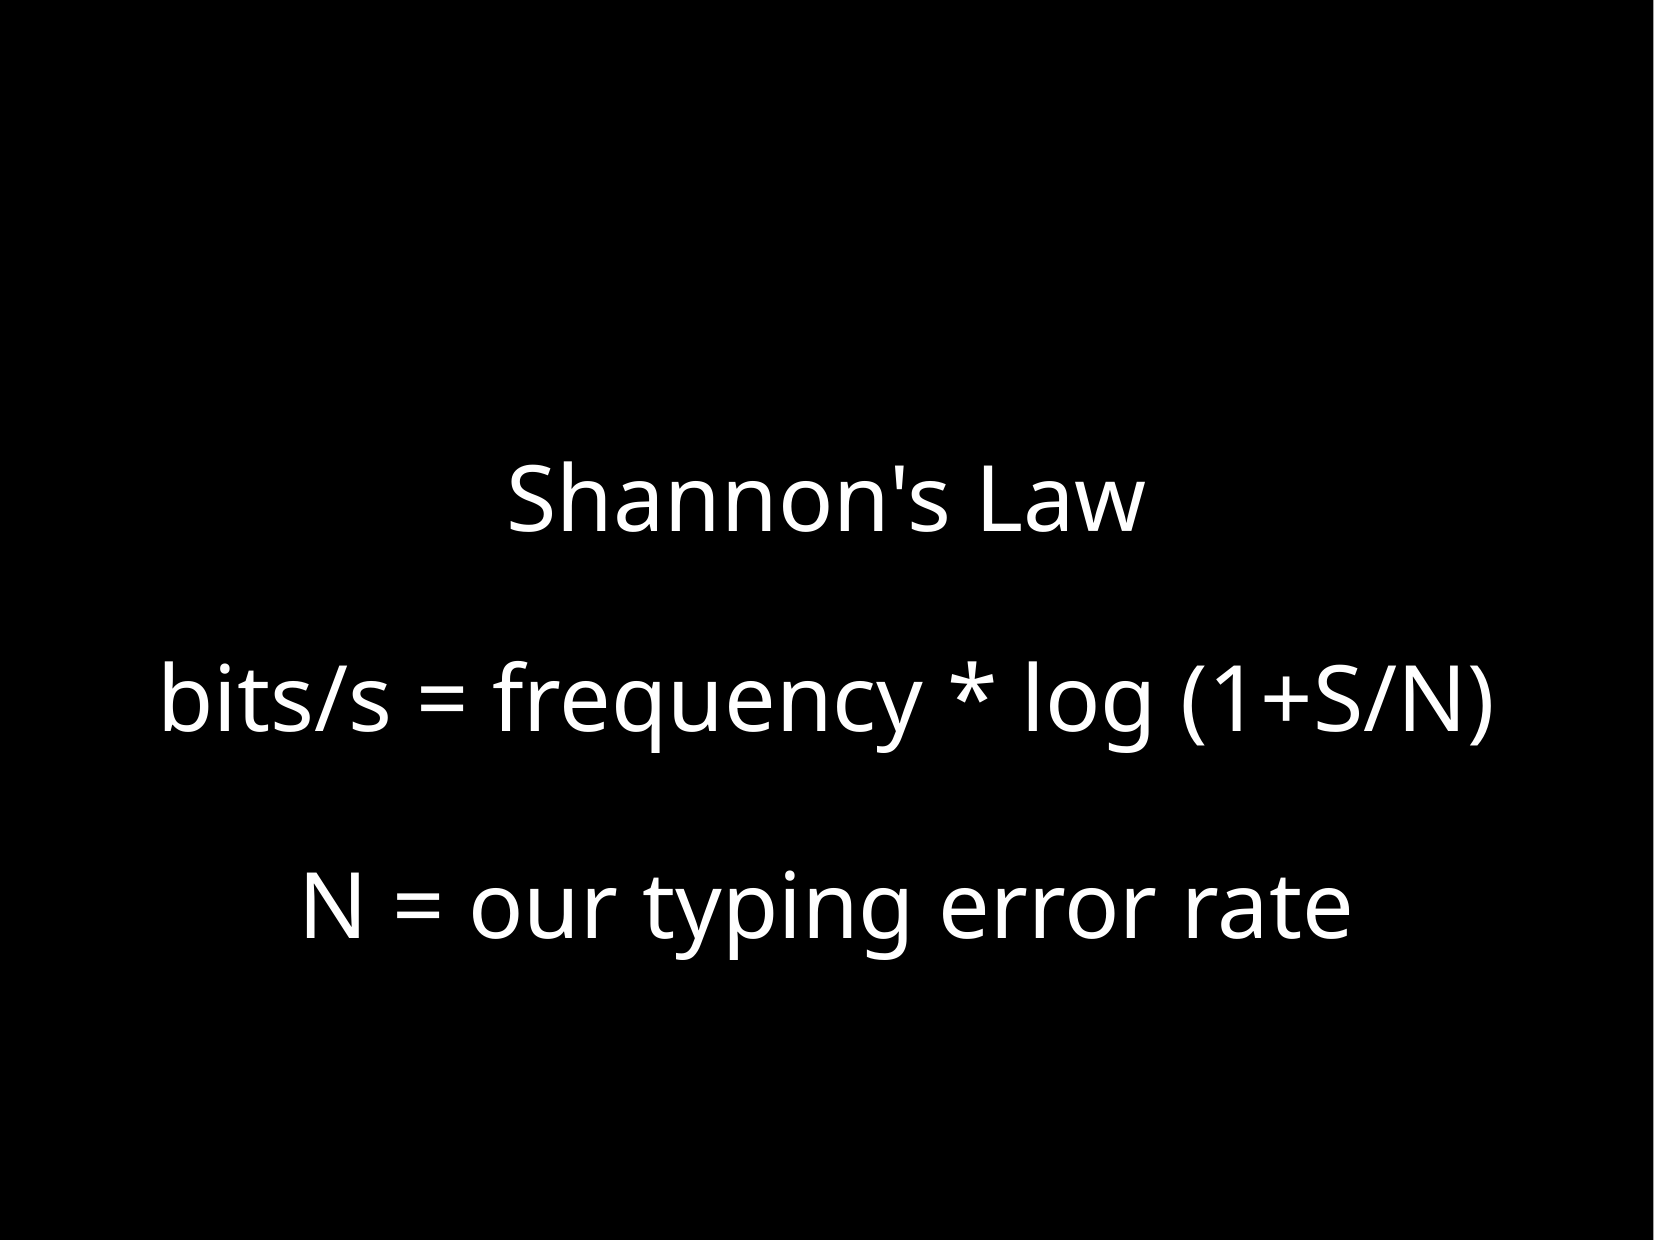

# Shannon's Law
bits/s = frequency * log (1+S/N)
N = our typing error rate